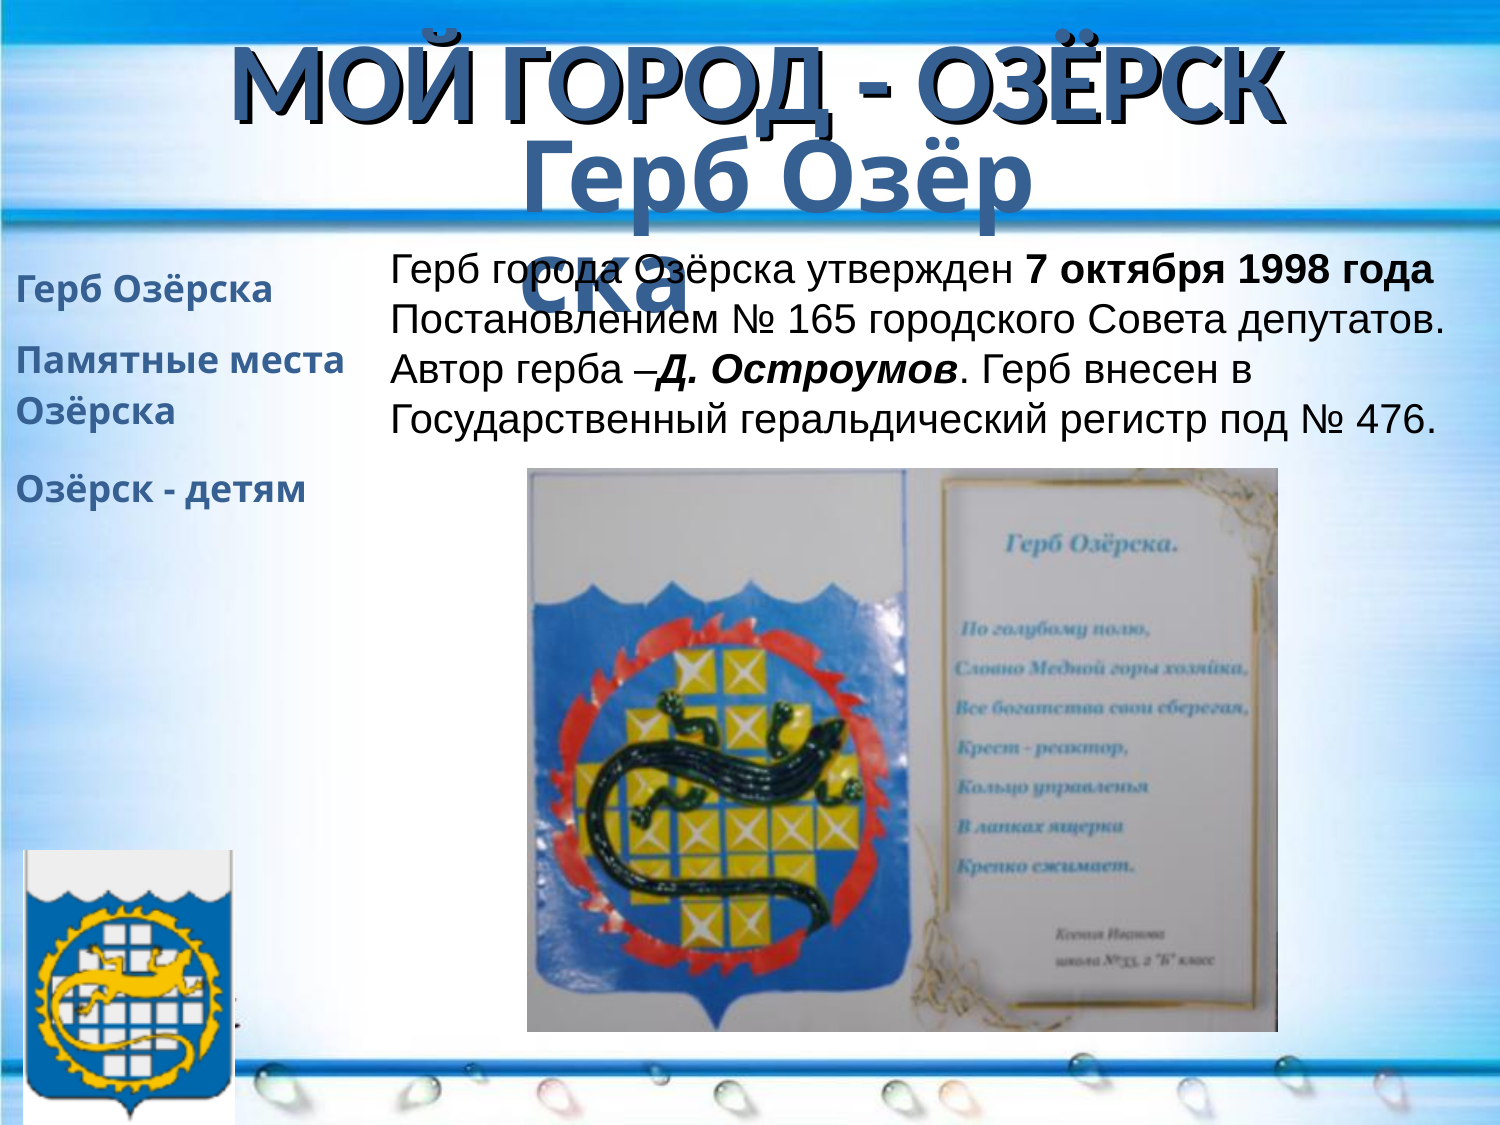

Мой город - Озёрск
Герб Озёрска
Герб города Озёрска утвержден 7 октября 1998 года Постановлением № 165 городского Совета депутатов.
Автор герба –Д. Остроумов. Герб внесен в Государственный геральдический регистр под № 476.
Герб Озёрска
Памятные места
Озёрска
Озёрск - детям